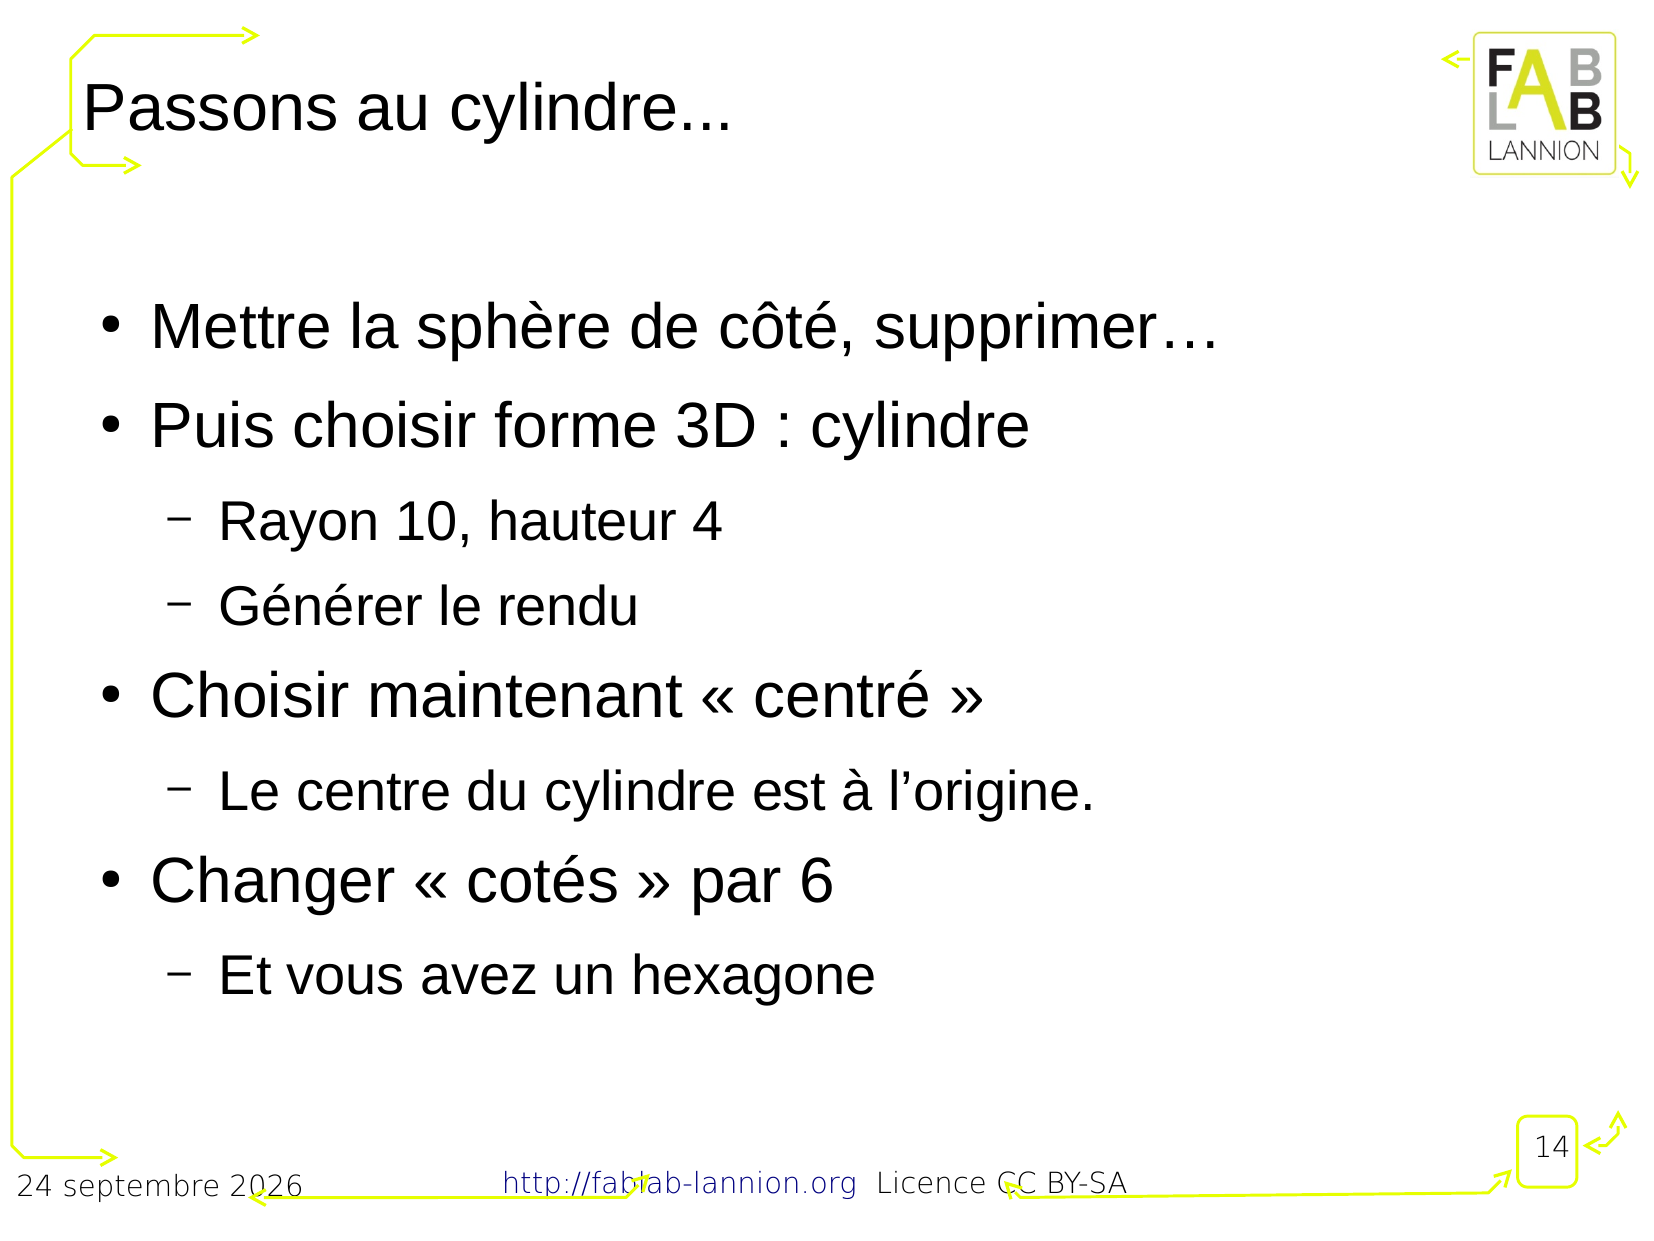

# Passons au cylindre...
Mettre la sphère de côté, supprimer…
Puis choisir forme 3D : cylindre
Rayon 10, hauteur 4
Générer le rendu
Choisir maintenant « centré »
Le centre du cylindre est à l’origine.
Changer « cotés » par 6
Et vous avez un hexagone
14